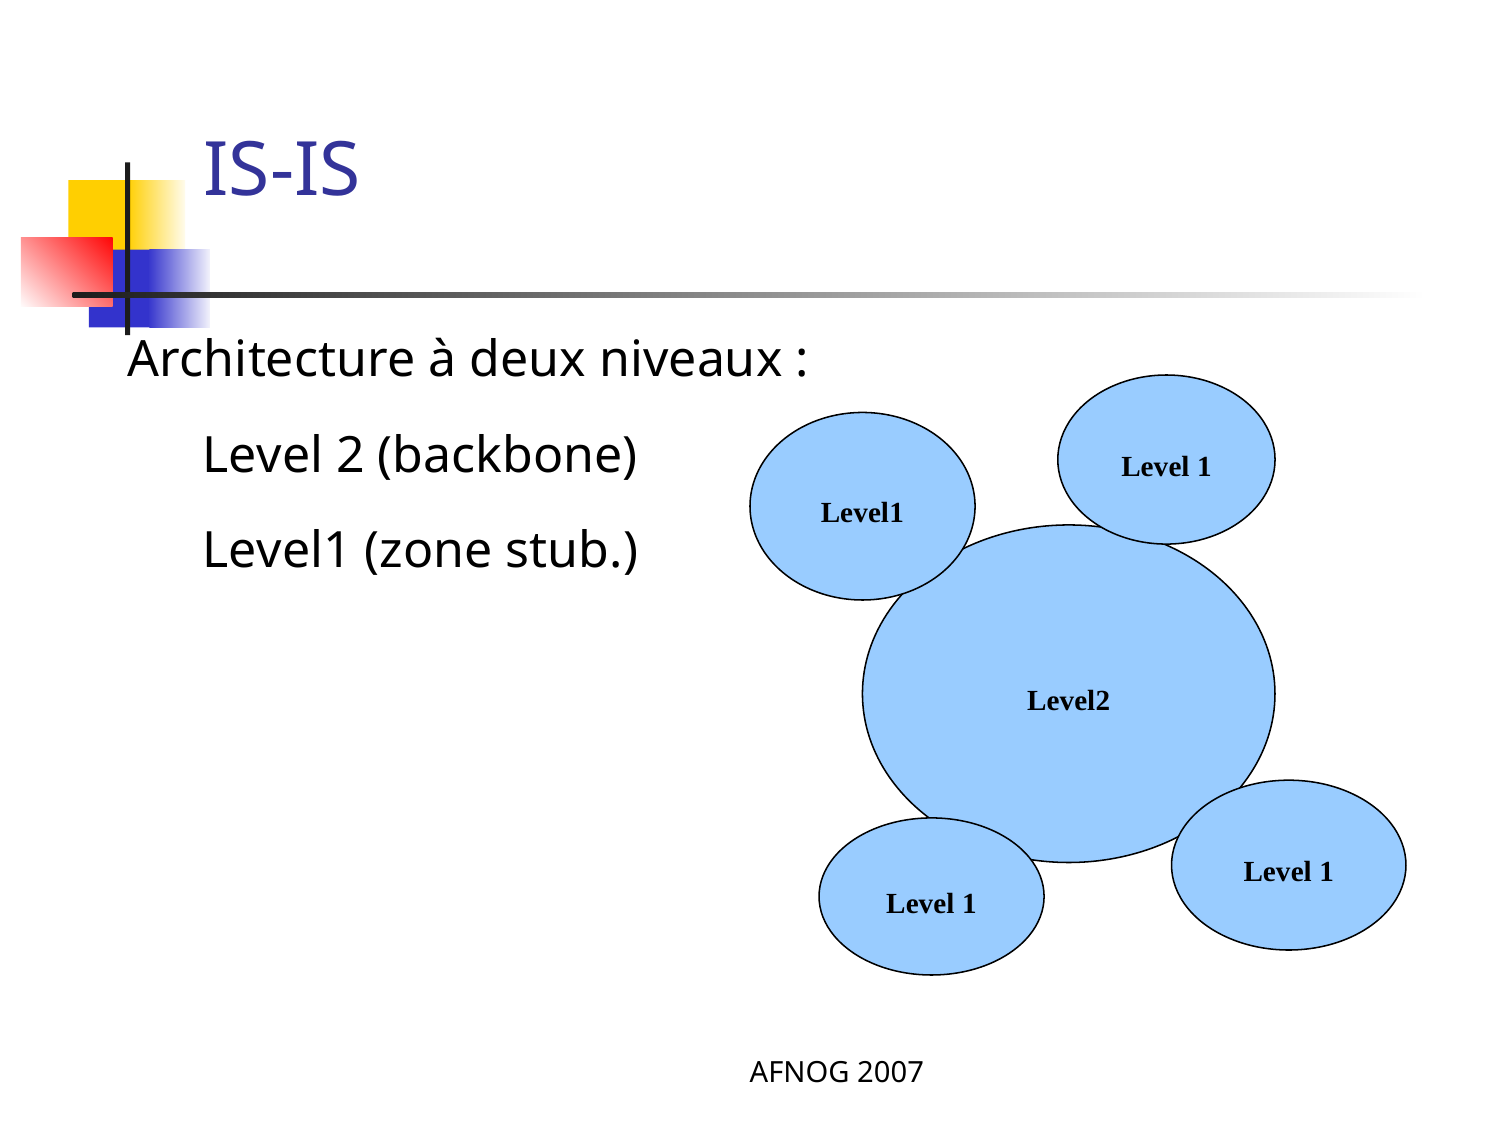

# IS-IS
Architecture à deux niveaux :
Level 2 (backbone)
Level1 (zone stub.)
Level 1
Level1
Level2
Level 1
Level 1
AFNOG 2007